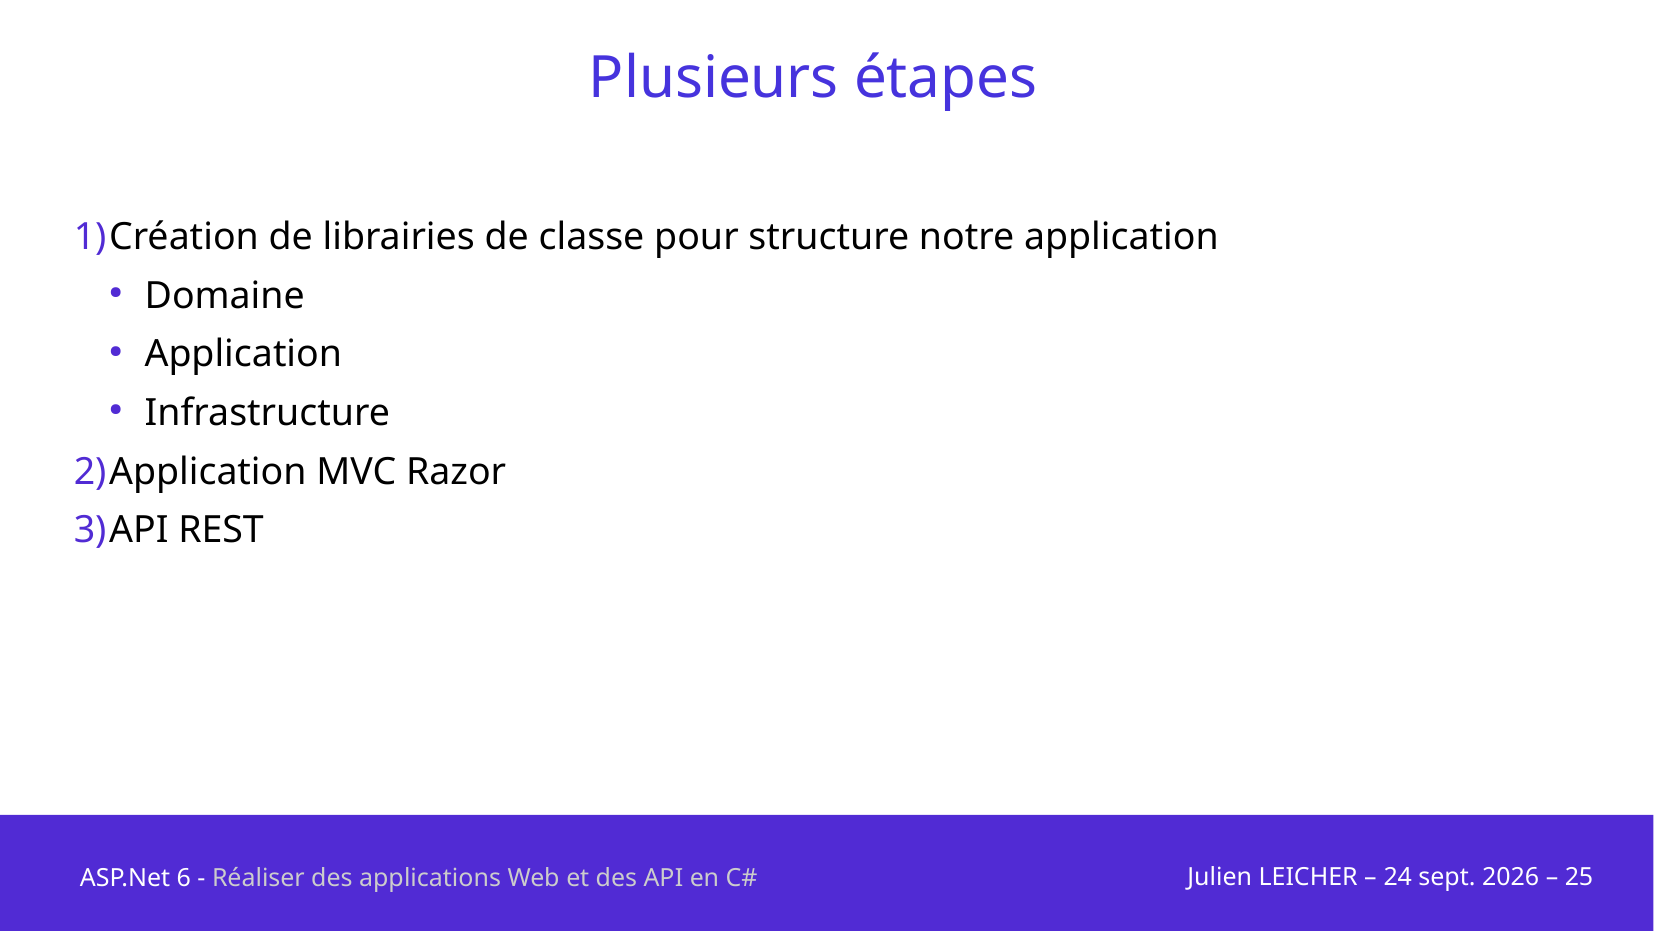

Plusieurs étapes
Création de librairies de classe pour structure notre application
Domaine
Application
Infrastructure
Application MVC Razor
API REST
Julien LEICHER – –
ASP.Net 6 - Réaliser des applications Web et des API en C#